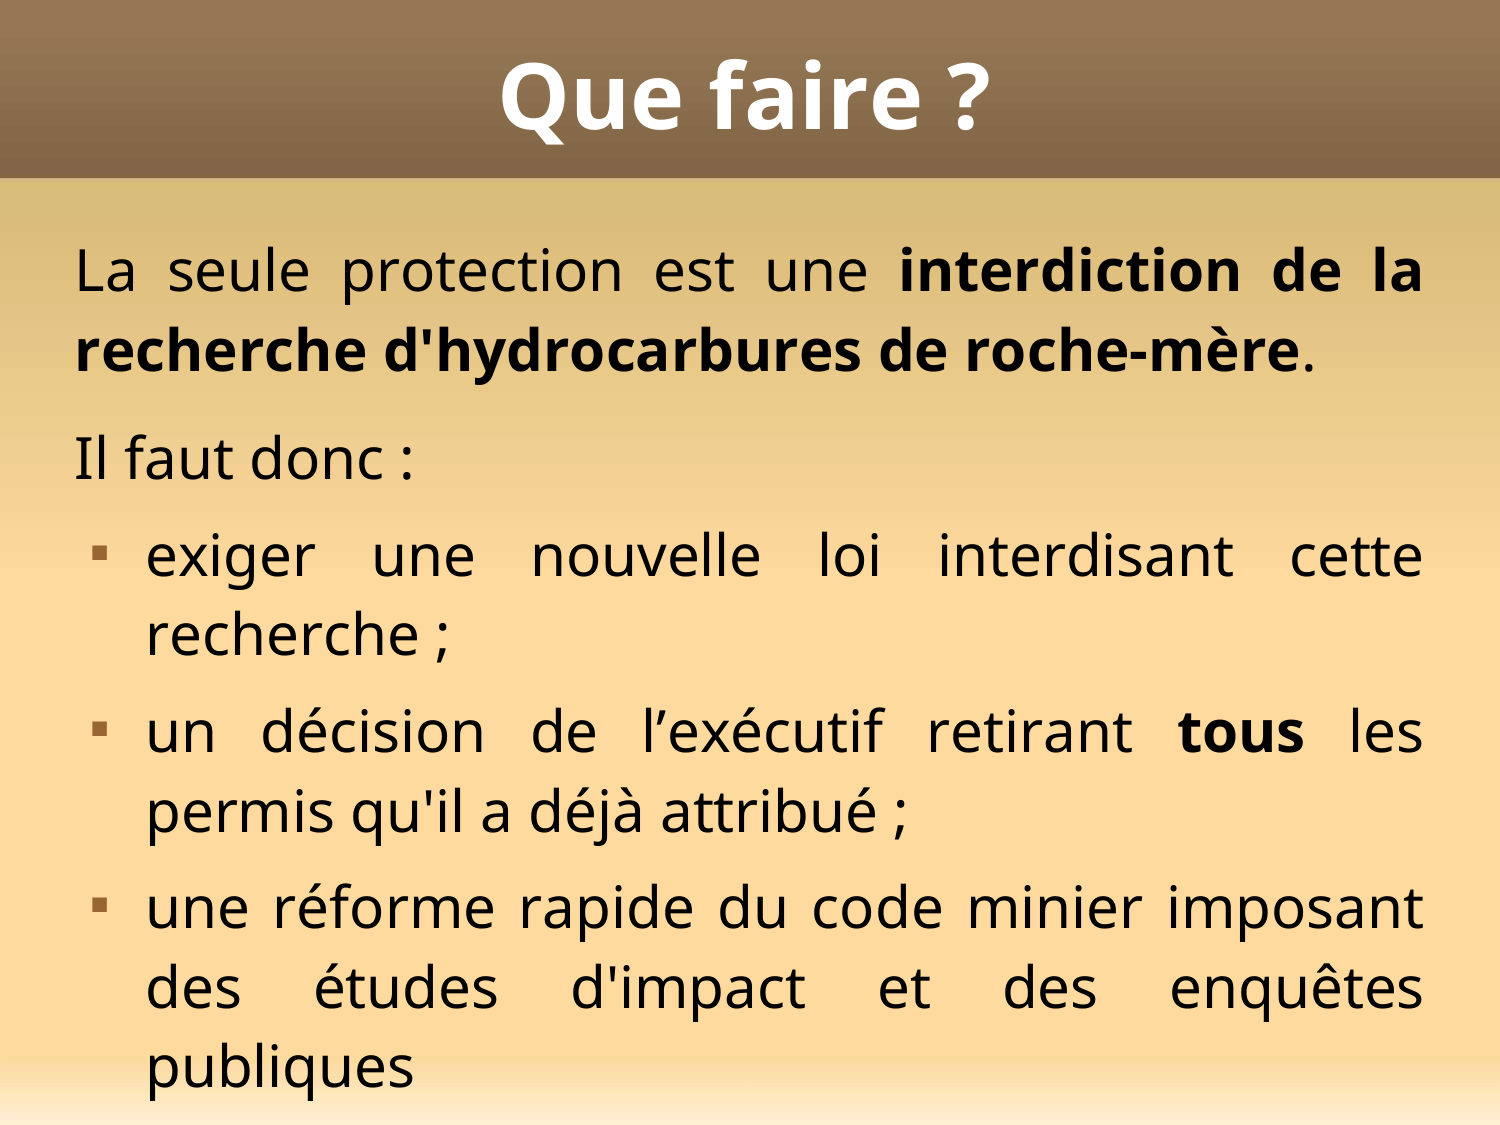

# Que faire ?
La seule protection est une interdiction de la recherche d'hydrocarbures de roche-mère.
Il faut donc :
exiger une nouvelle loi interdisant cette recherche ;
un décision de l’exécutif retirant tous les permis qu'il a déjà attribué ;
une réforme rapide du code minier imposant des études d'impact et des enquêtes publiques